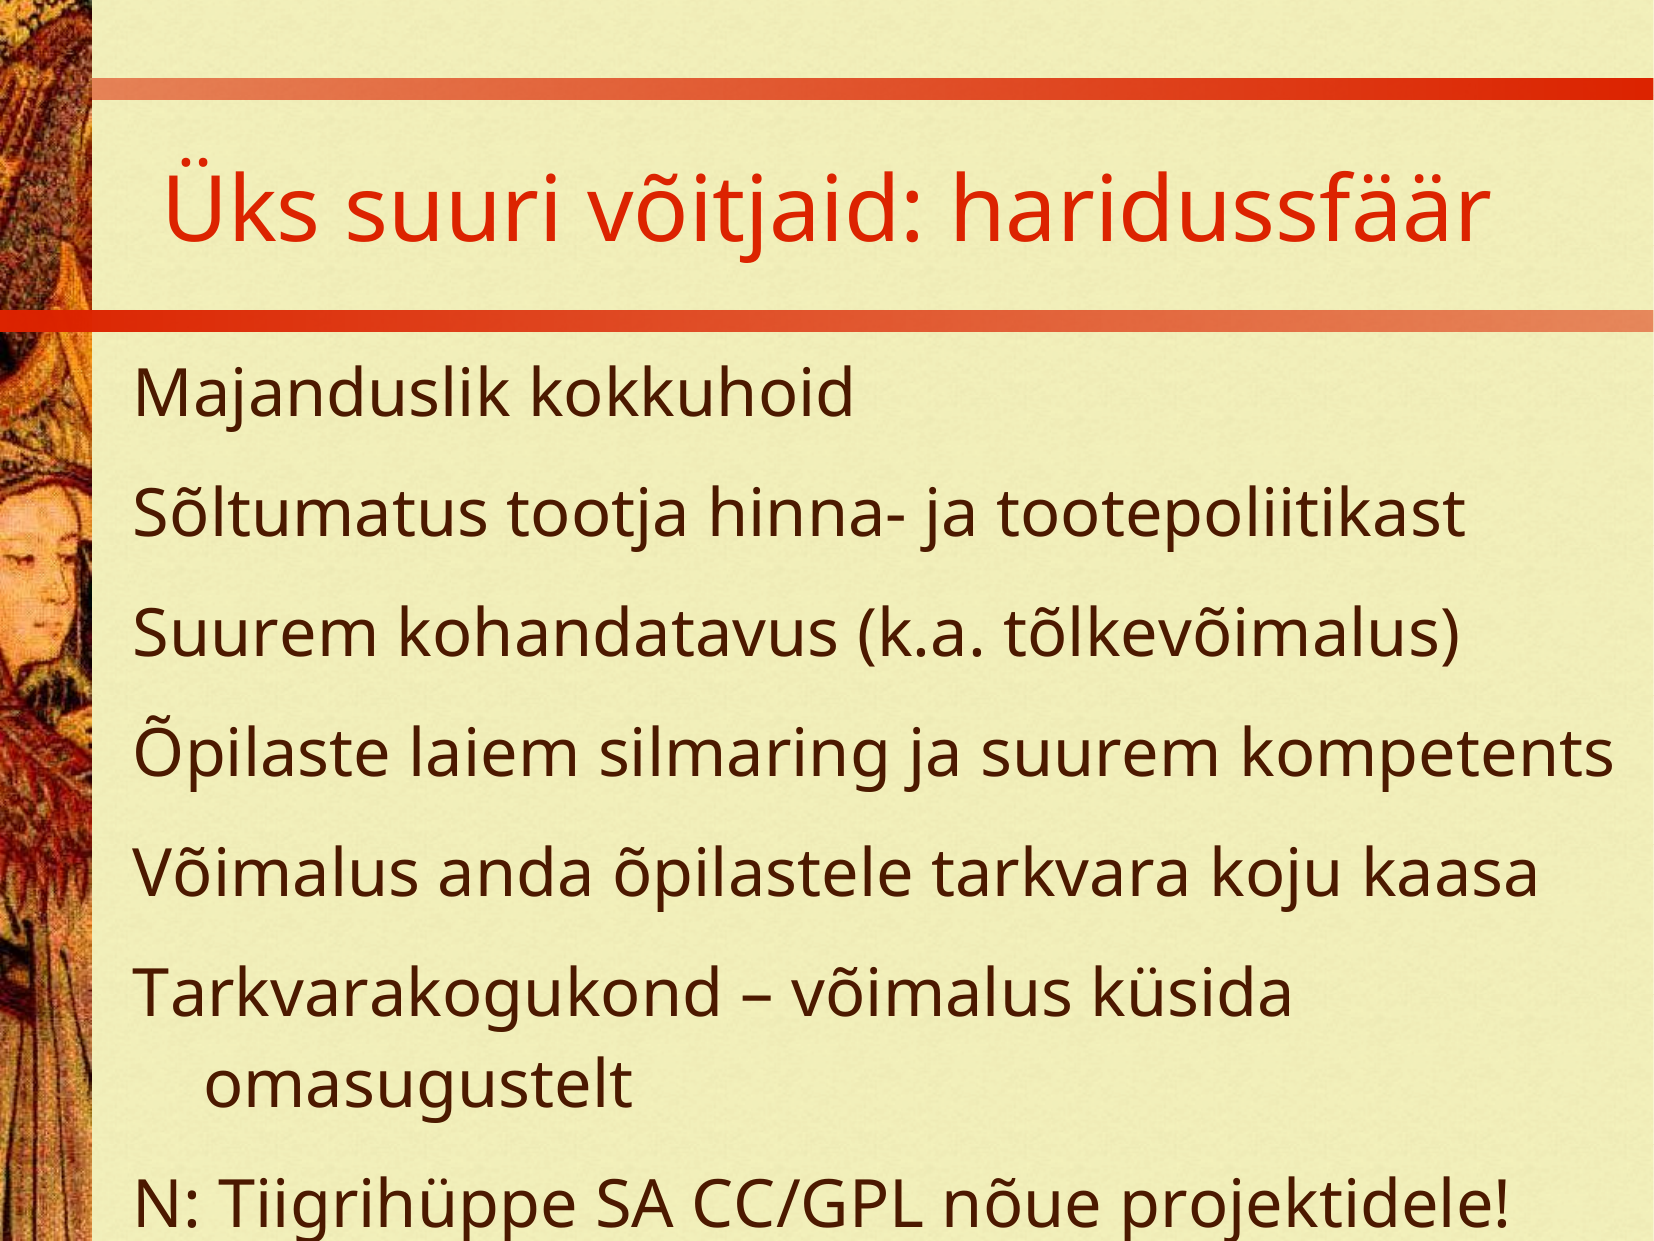

# Üks suuri võitjaid: haridussfäär
Majanduslik kokkuhoid
Sõltumatus tootja hinna- ja tootepoliitikast
Suurem kohandatavus (k.a. tõlkevõimalus)
Õpilaste laiem silmaring ja suurem kompetents
Võimalus anda õpilastele tarkvara koju kaasa
Tarkvarakogukond – võimalus küsida omasugustelt
N: Tiigrihüppe SA CC/GPL nõue projektidele!